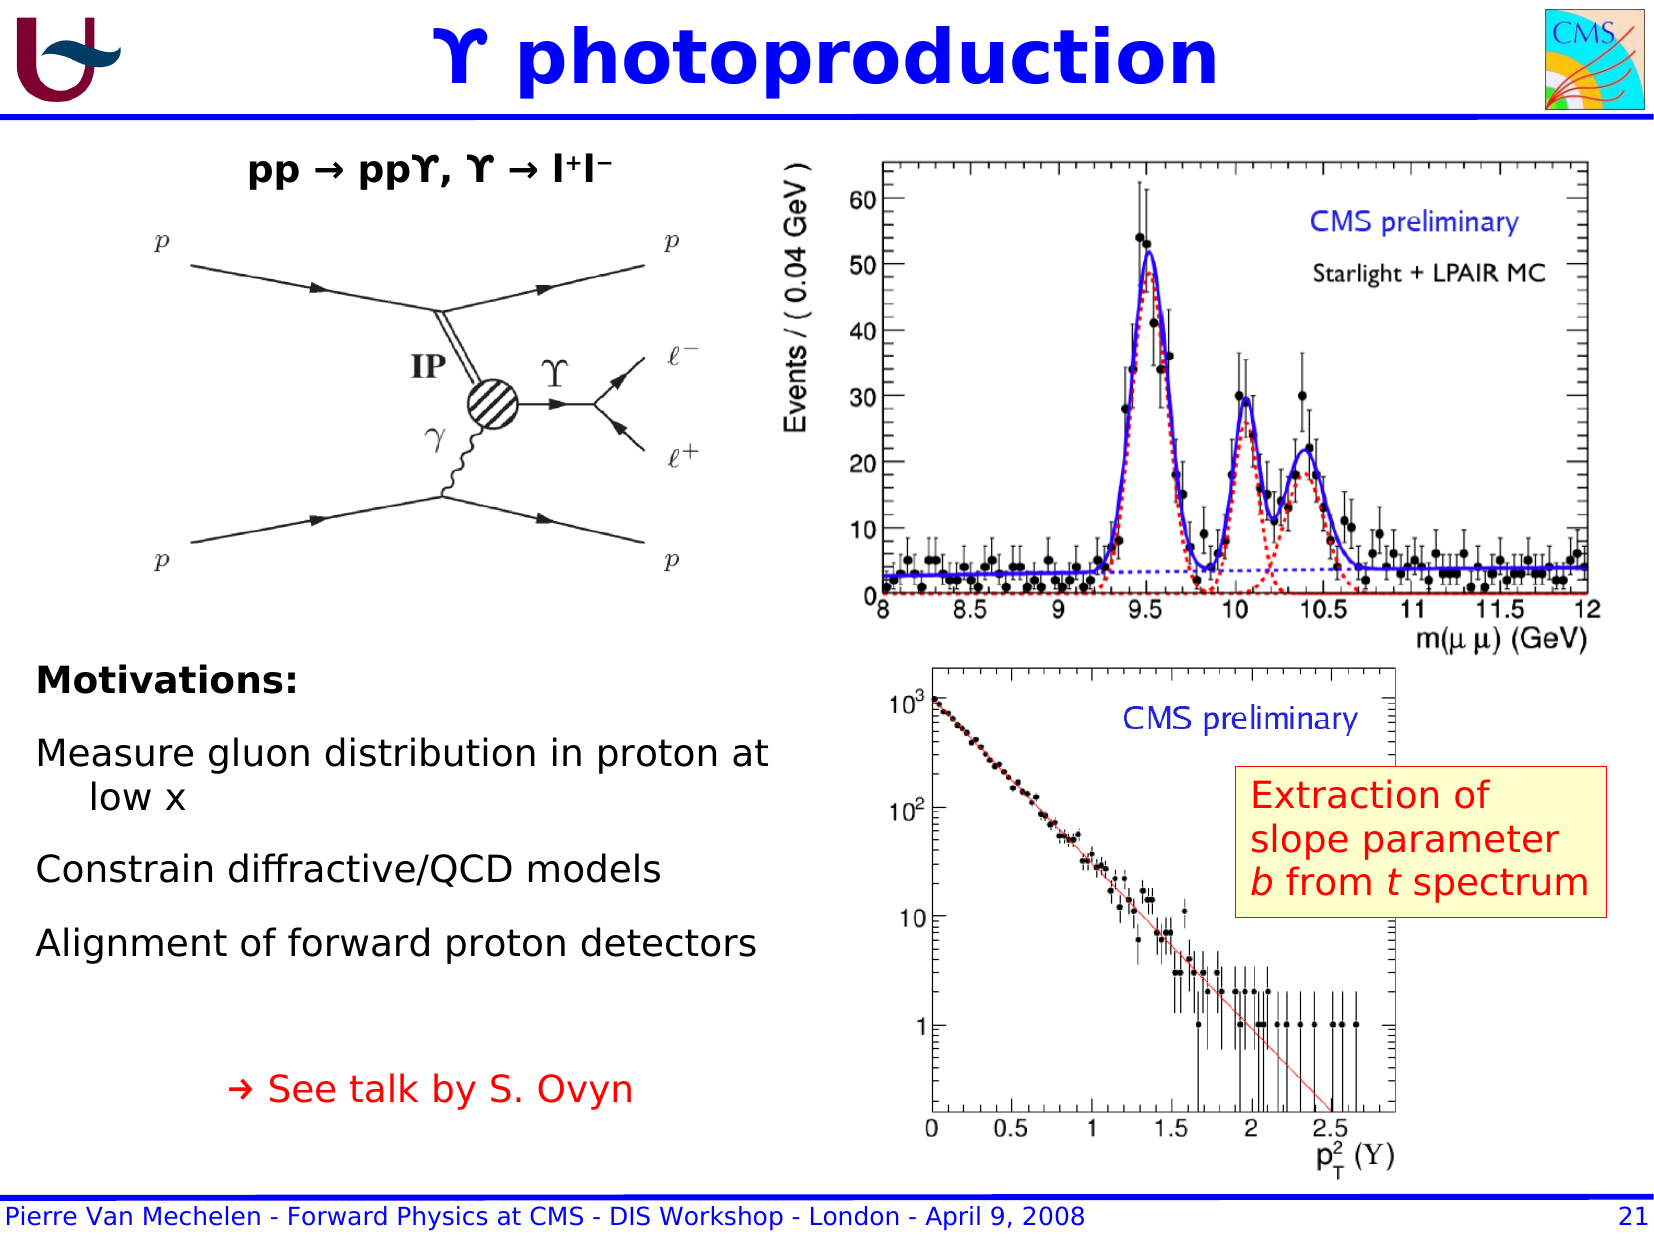

# ϒ photoproduction
pp → ppϒ, ϒ → l+l−
Motivations:
Measure gluon distribution in proton at low x
Constrain diffractive/QCD models
Alignment of forward proton detectors
→ See talk by S. Ovyn
Extraction of slope parameter b from t spectrum
21
Pierre Van Mechelen - Forward Physics at CMS - DIS Workshop - London - April 9, 2008